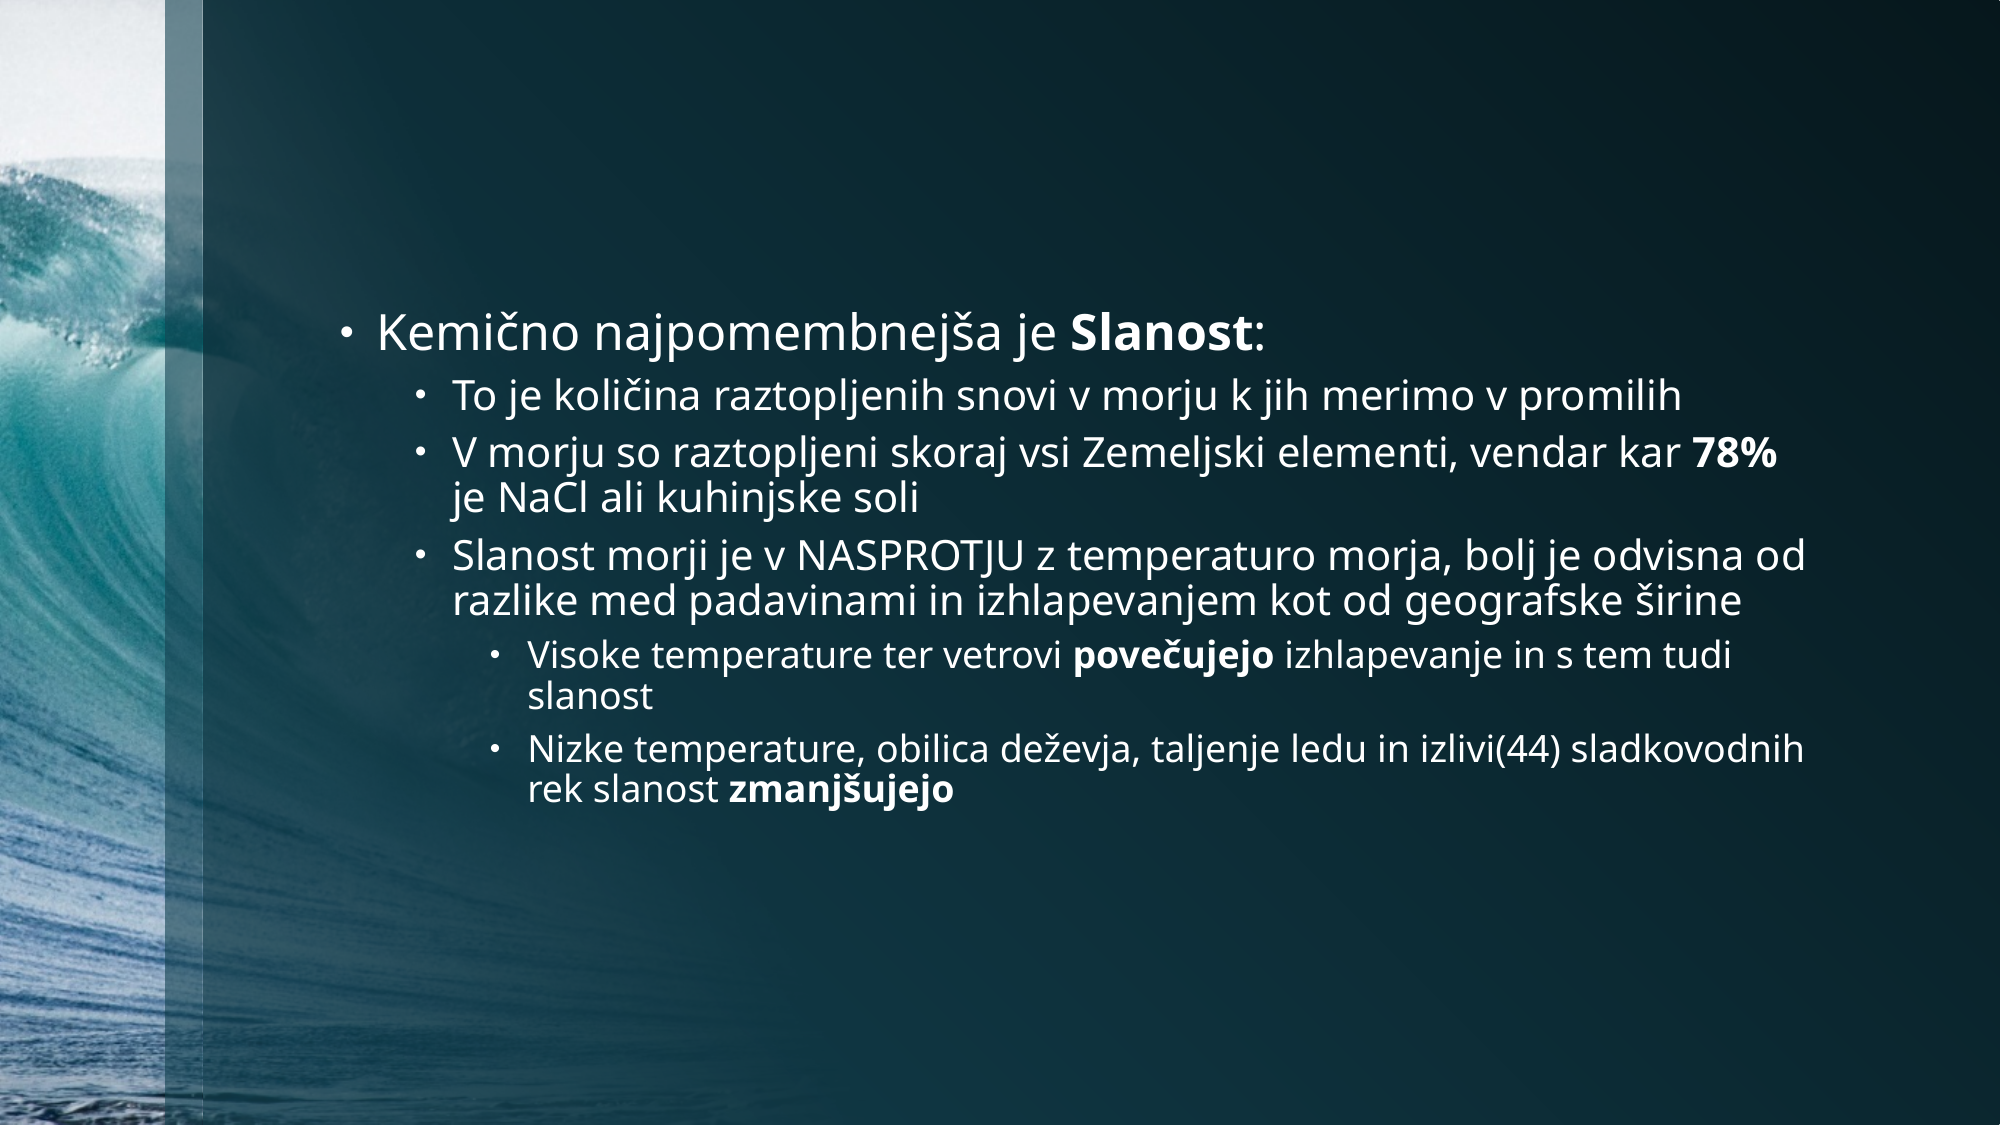

#
Kemično najpomembnejša je Slanost:
To je količina raztopljenih snovi v morju k jih merimo v promilih
V morju so raztopljeni skoraj vsi Zemeljski elementi, vendar kar 78% je NaCl ali kuhinjske soli
Slanost morji je v NASPROTJU z temperaturo morja, bolj je odvisna od razlike med padavinami in izhlapevanjem kot od geografske širine
Visoke temperature ter vetrovi povečujejo izhlapevanje in s tem tudi slanost
Nizke temperature, obilica deževja, taljenje ledu in izlivi(44) sladkovodnih rek slanost zmanjšujejo